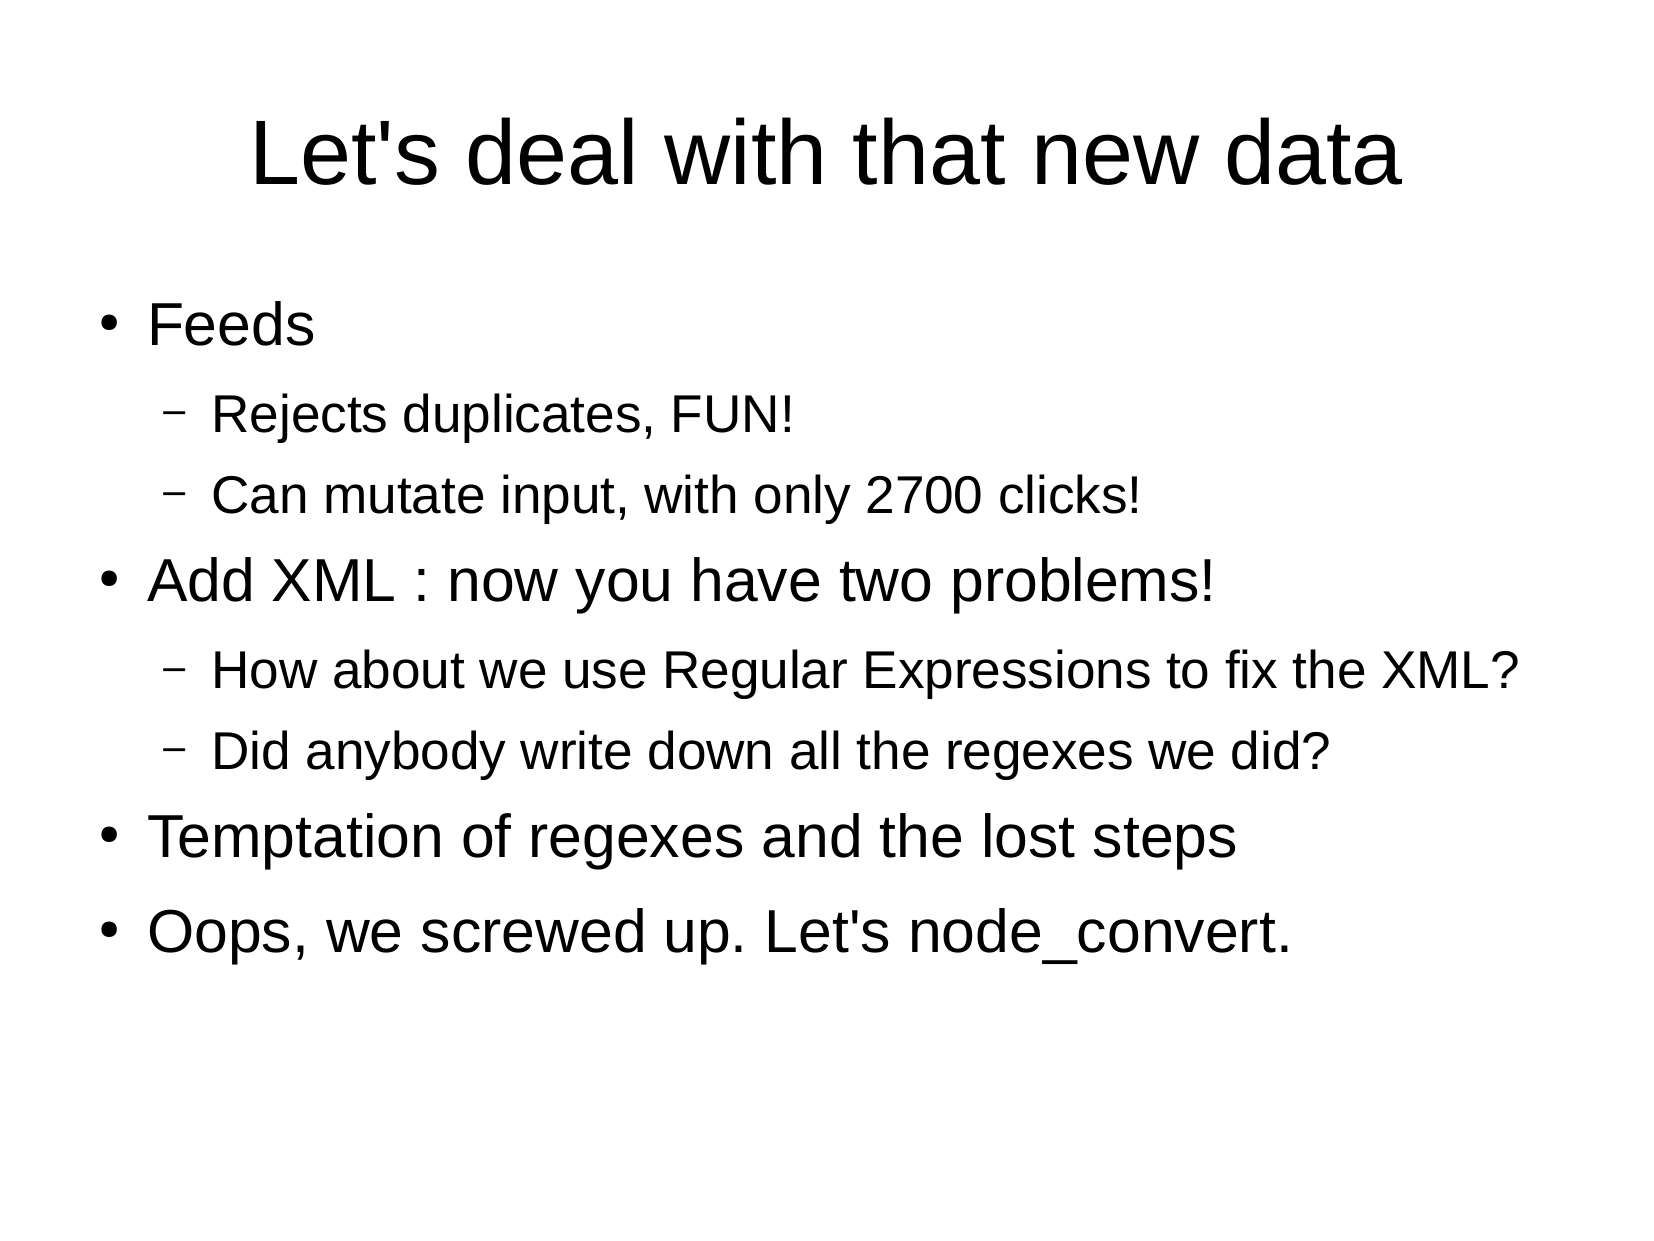

# Let's deal with that new data
Feeds
Rejects duplicates, FUN!
Can mutate input, with only 2700 clicks!
Add XML : now you have two problems!
How about we use Regular Expressions to fix the XML?
Did anybody write down all the regexes we did?
Temptation of regexes and the lost steps
Oops, we screwed up. Let's node_convert.